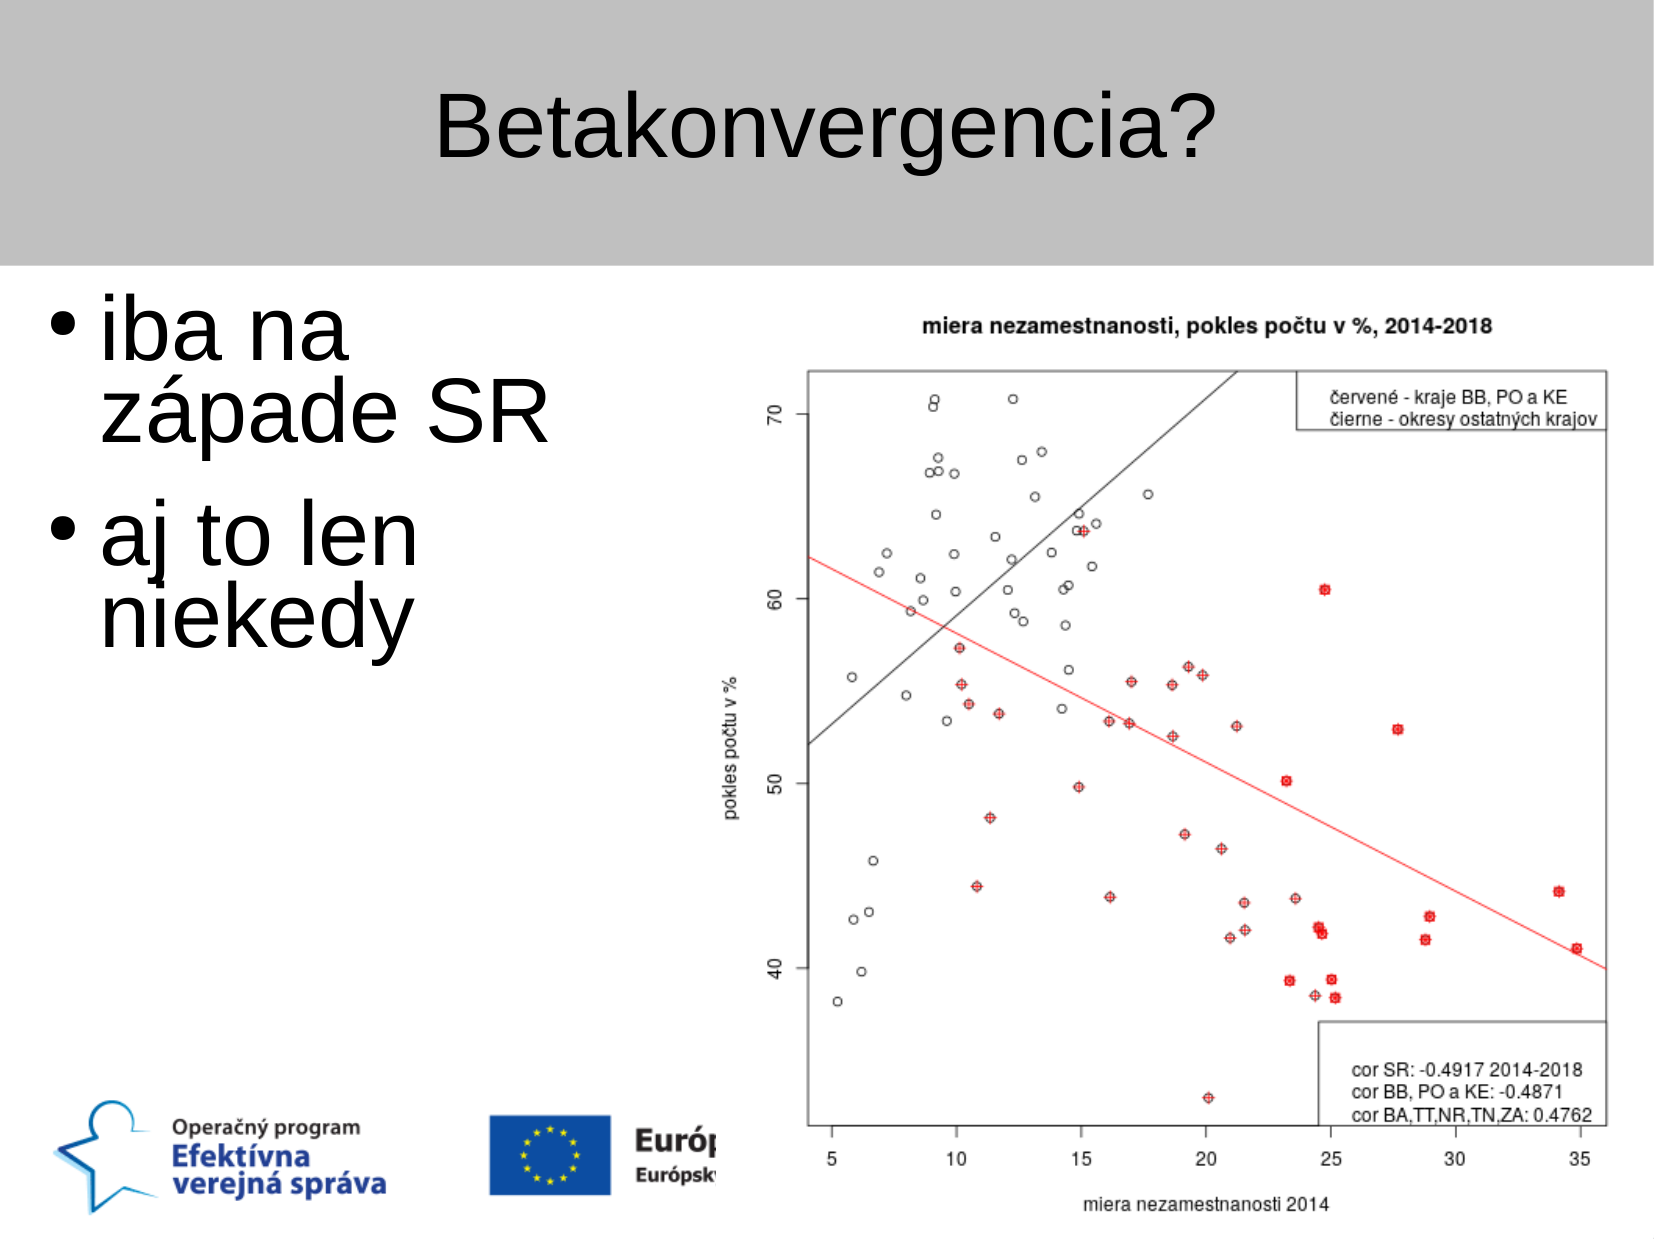

# Betakonvergencia?
iba na západe SR
aj to len niekedy